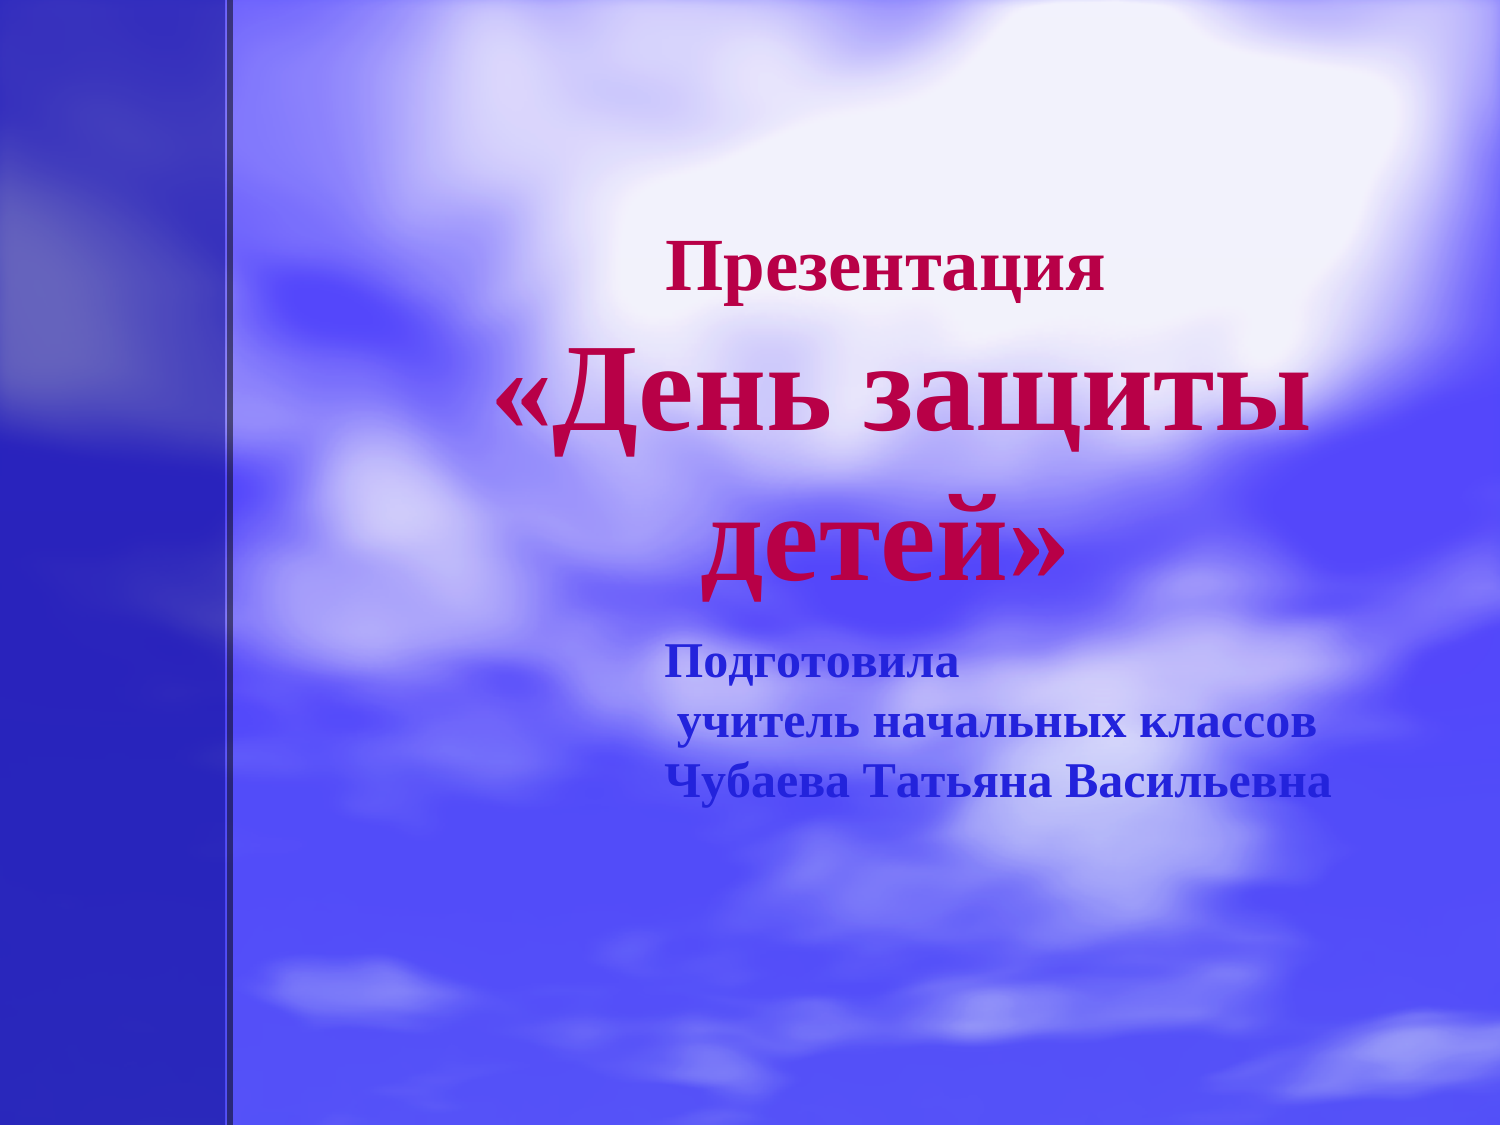

# Презентация «День защиты детей»
Подготовила
 учитель начальных классов
Чубаева Татьяна Васильевна